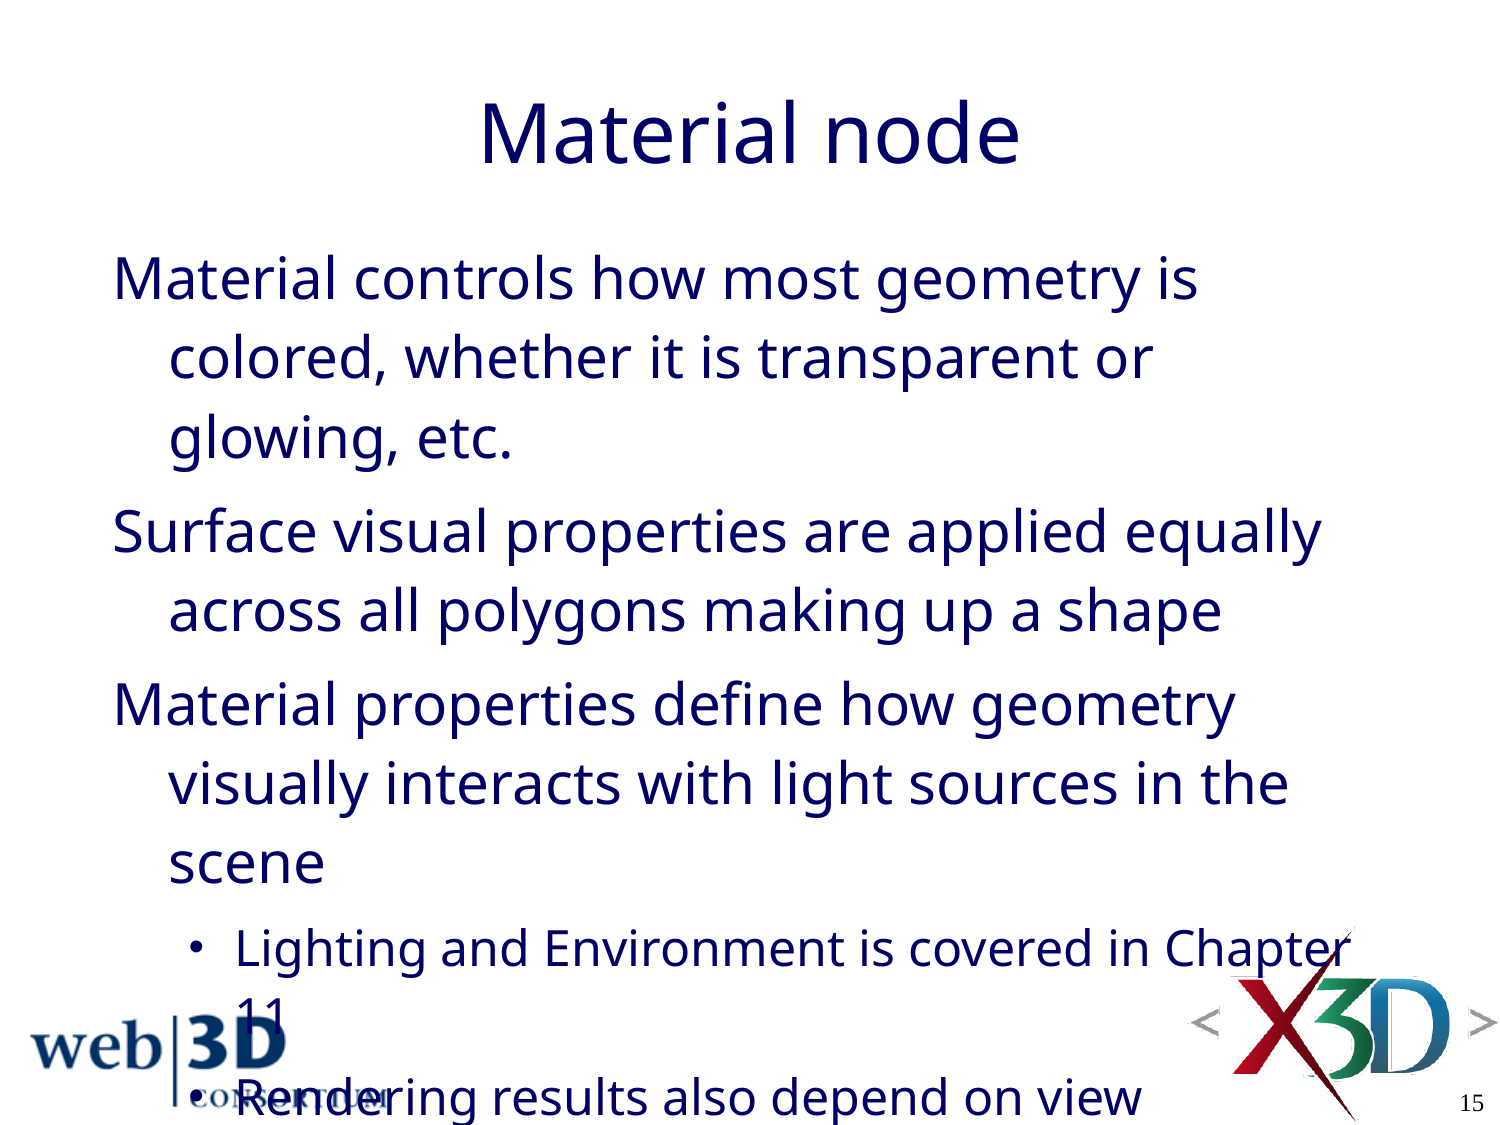

# Material node
Material controls how most geometry is colored, whether it is transparent or glowing, etc.
Surface visual properties are applied equally across all polygons making up a shape
Material properties define how geometry visually interacts with light sources in the scene
Lighting and Environment is covered in Chapter 11
Rendering results also depend on view perspective
Material is an important node to master